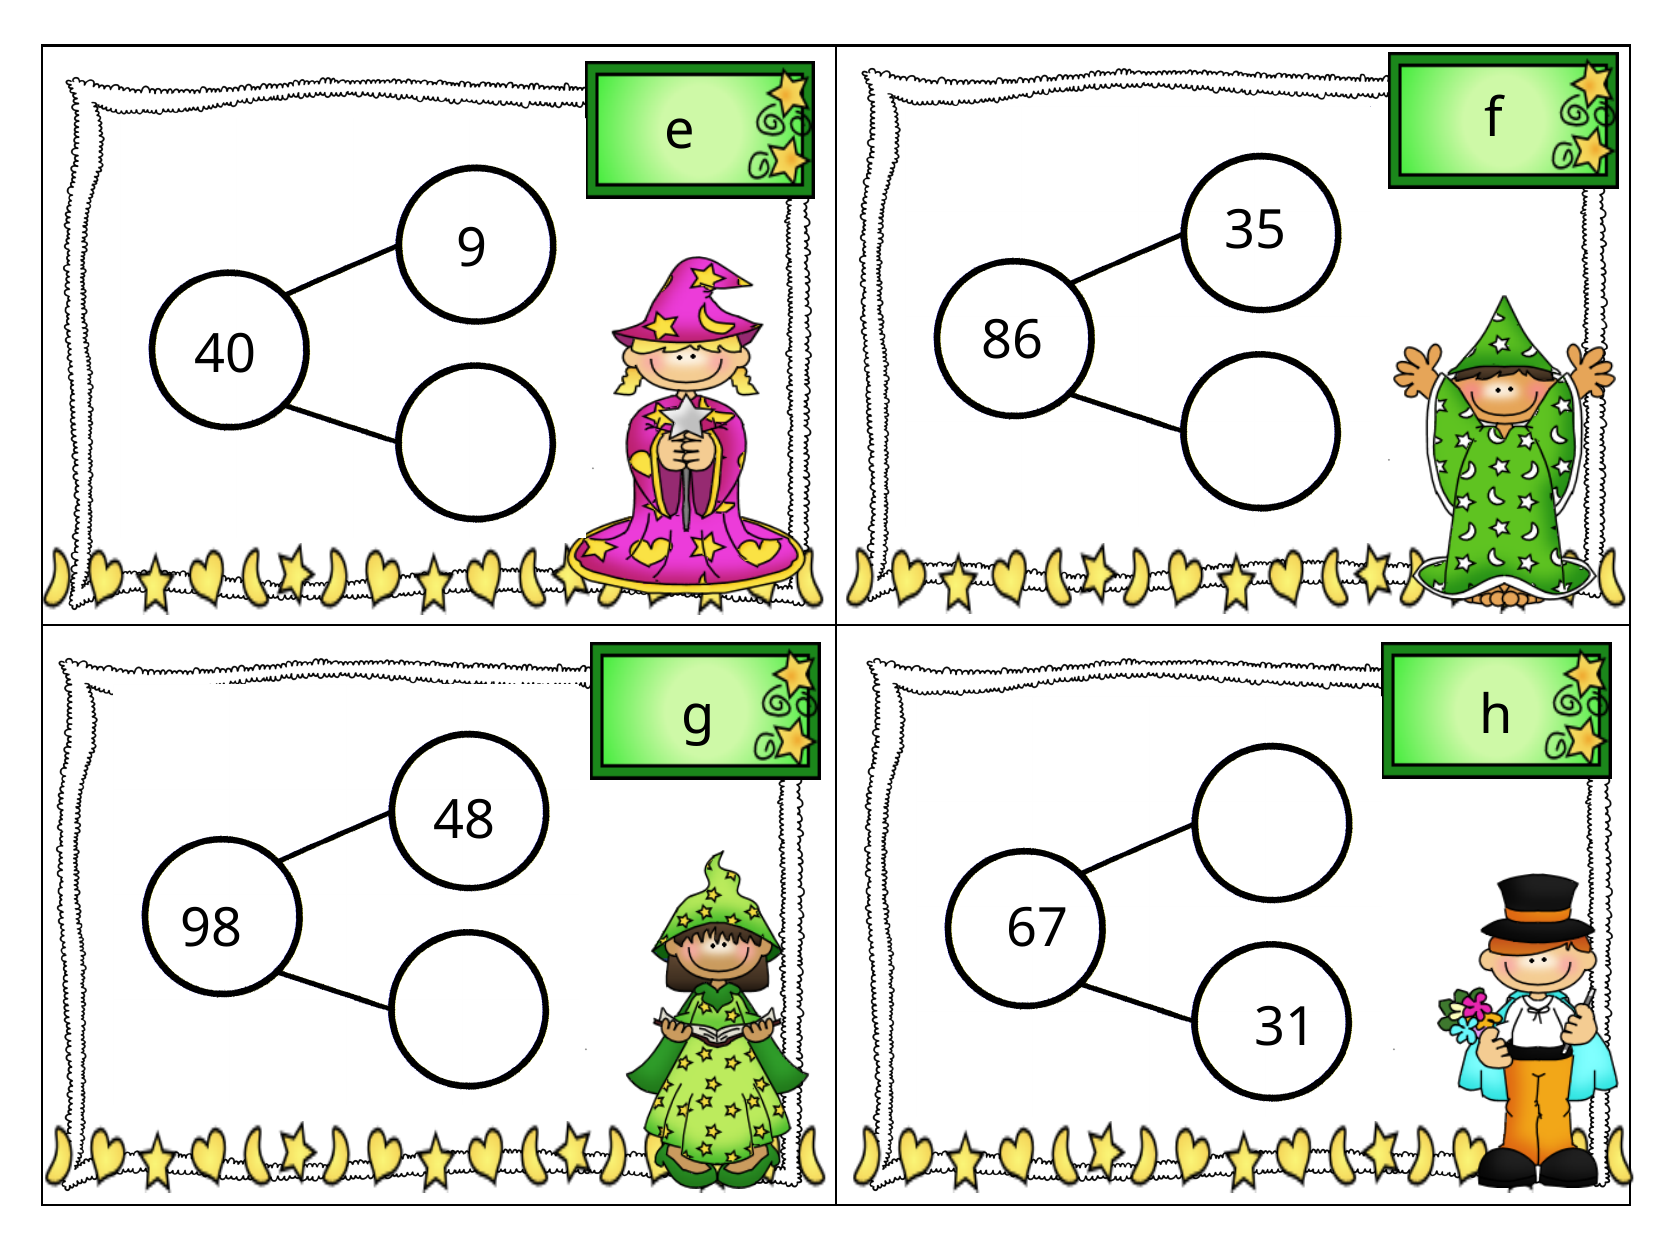

| | |
| --- | --- |
| | |
f
e
35
9
86
40
g
h
48
98
67
31